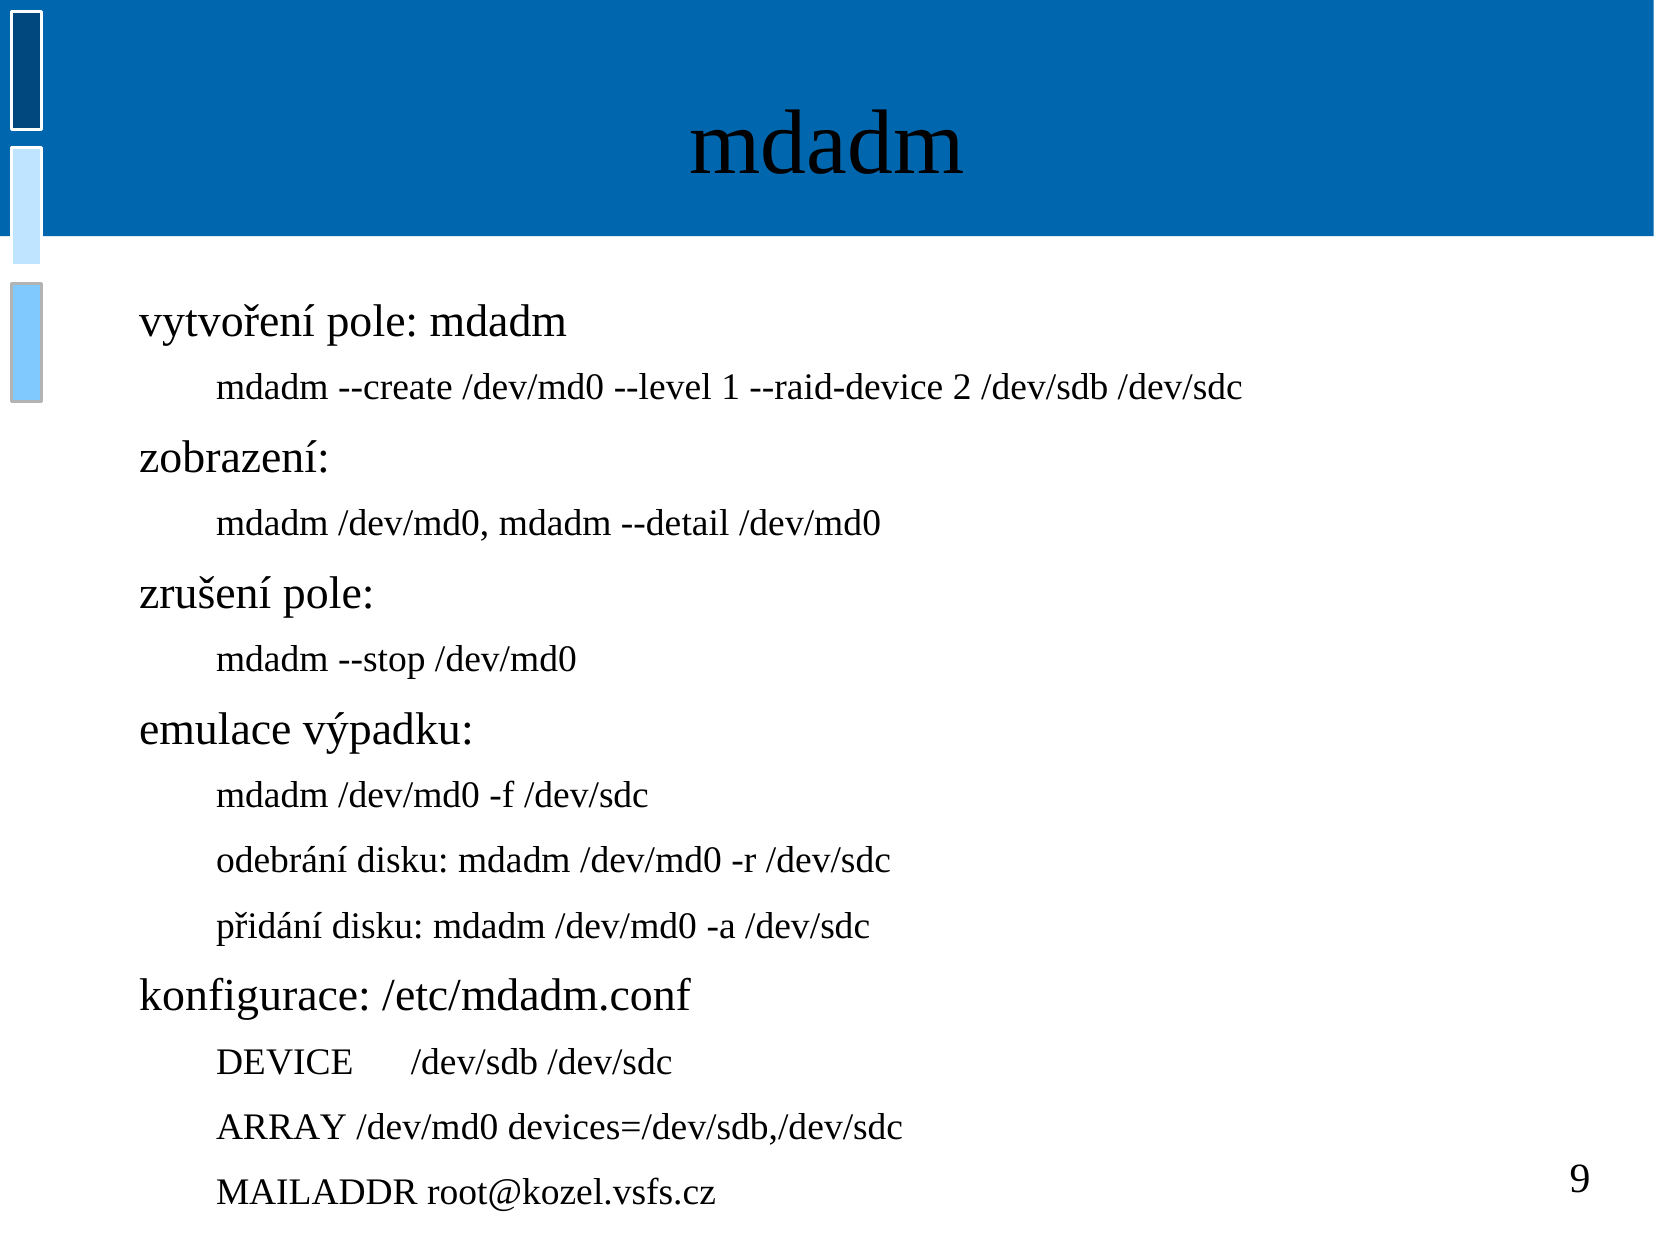

# mdadm
vytvoření pole: mdadm
mdadm --create /dev/md0 --level 1 --raid-device 2 /dev/sdb /dev/sdc
zobrazení:
mdadm /dev/md0, mdadm --detail /dev/md0
zrušení pole:
mdadm --stop /dev/md0
emulace výpadku:
mdadm /dev/md0 -f /dev/sdc
odebrání disku: mdadm /dev/md0 -r /dev/sdc
přidání disku: mdadm /dev/md0 -a /dev/sdc
konfigurace: /etc/mdadm.conf
DEVICE	/dev/sdb /dev/sdc
ARRAY /dev/md0 devices=/dev/sdb,/dev/sdc
MAILADDR root@kozel.vsfs.cz